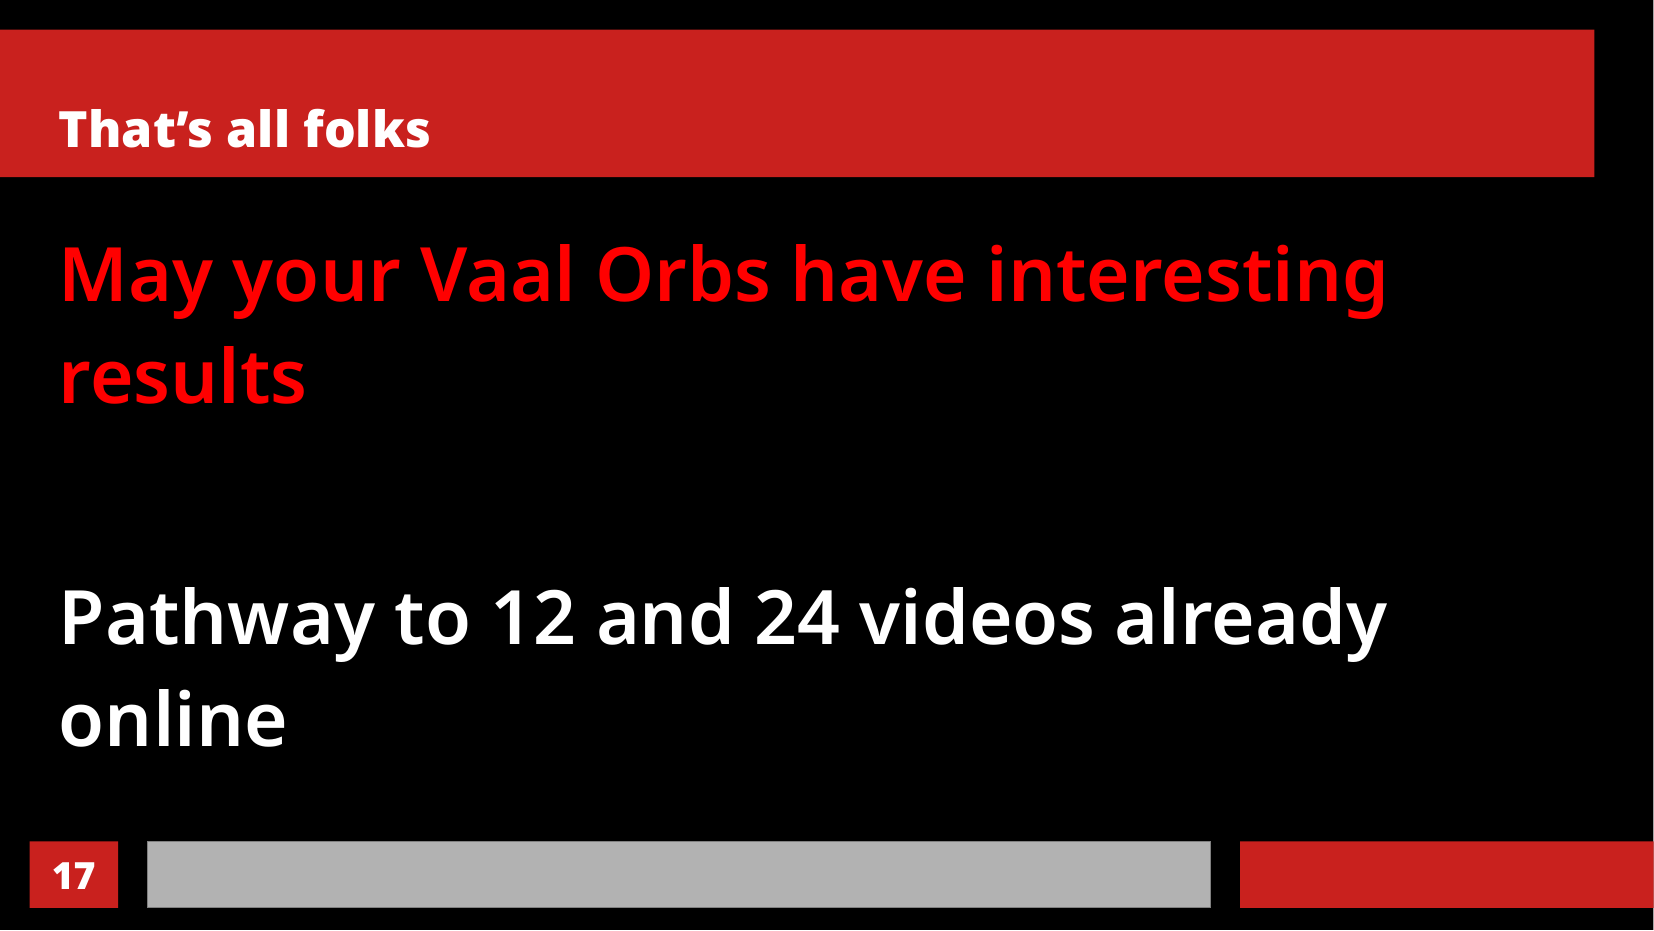

# That’s all folks
May your Vaal Orbs have interesting results
Pathway to 12 and 24 videos already online
17